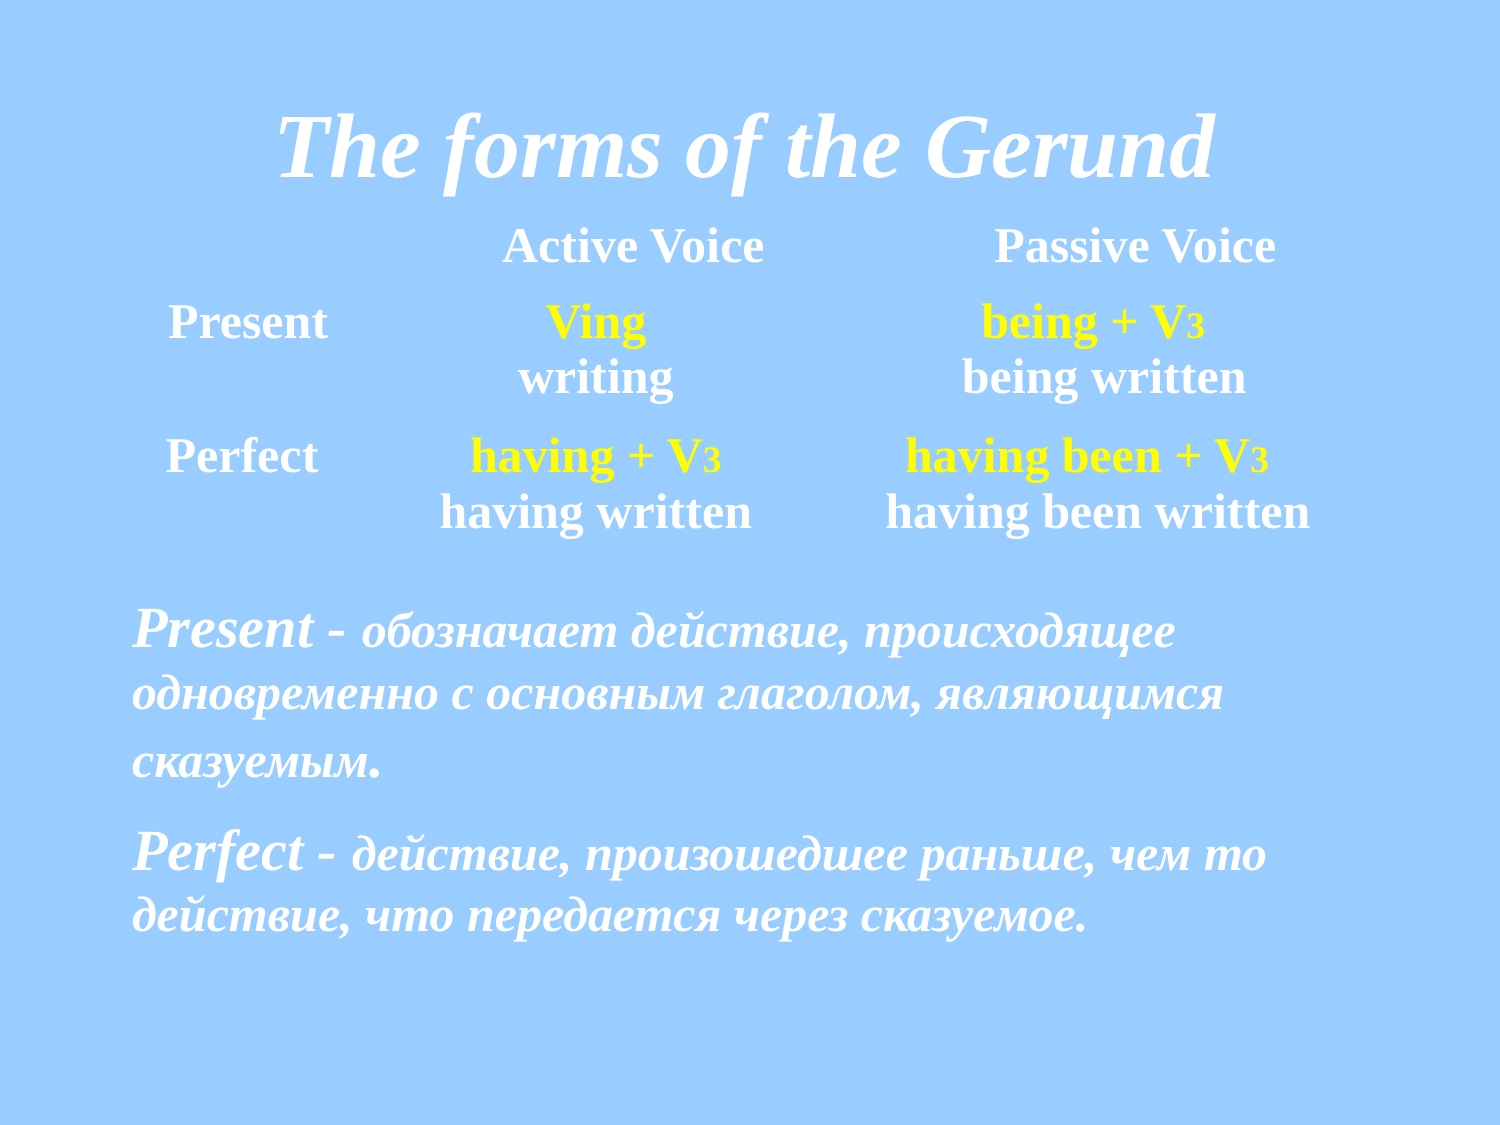

# The forms of the Gerund
| | Active Voice | Passive Voice |
| --- | --- | --- |
| Present | Ving writing | being + V3 being written |
| Perfect | having + V3 having written | having been + V3 having been written |
Present - обозначает действие, происходящее одновременно с основным глаголом, являющимся сказуемым.
Perfect - действие, произошедшее раньше, чем то действие, что передается через сказуемое.